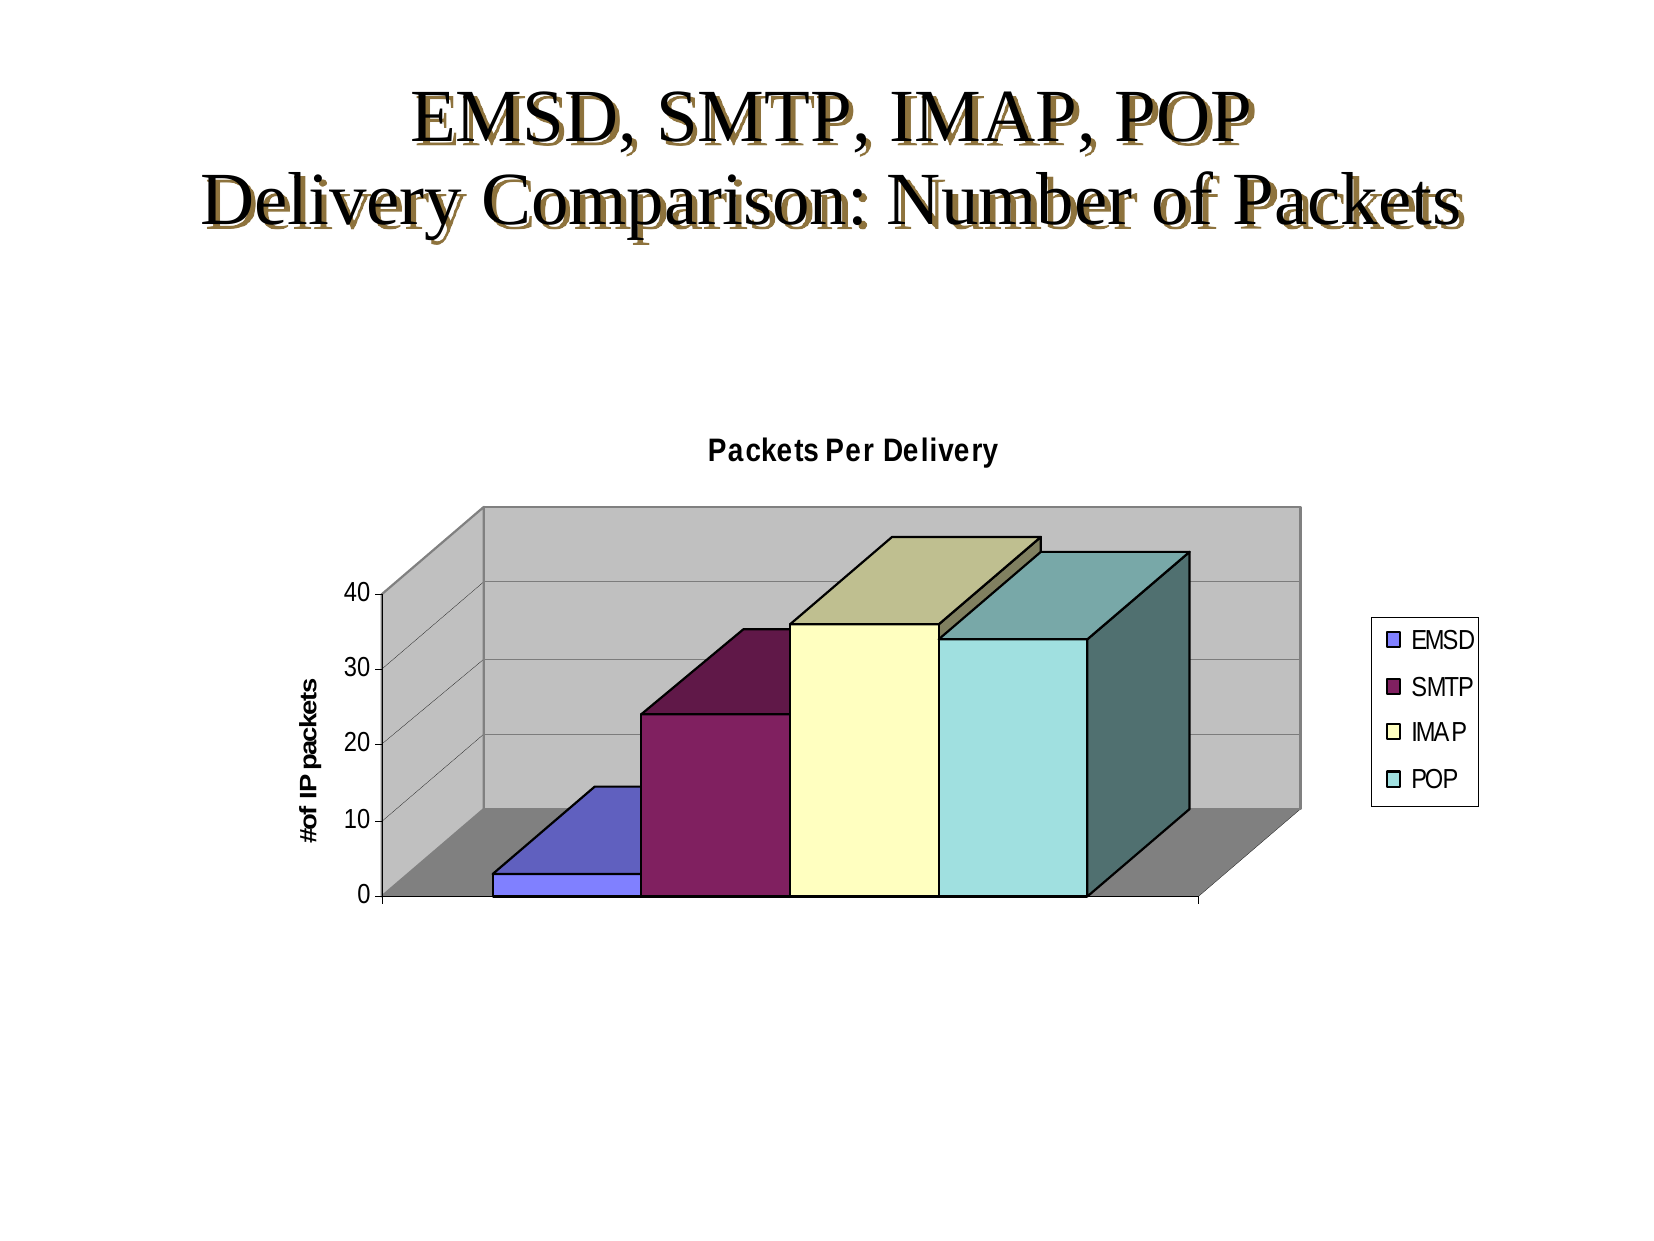

# EMSD, SMTP, IMAP, POP Delivery Comparison: Number of Packets